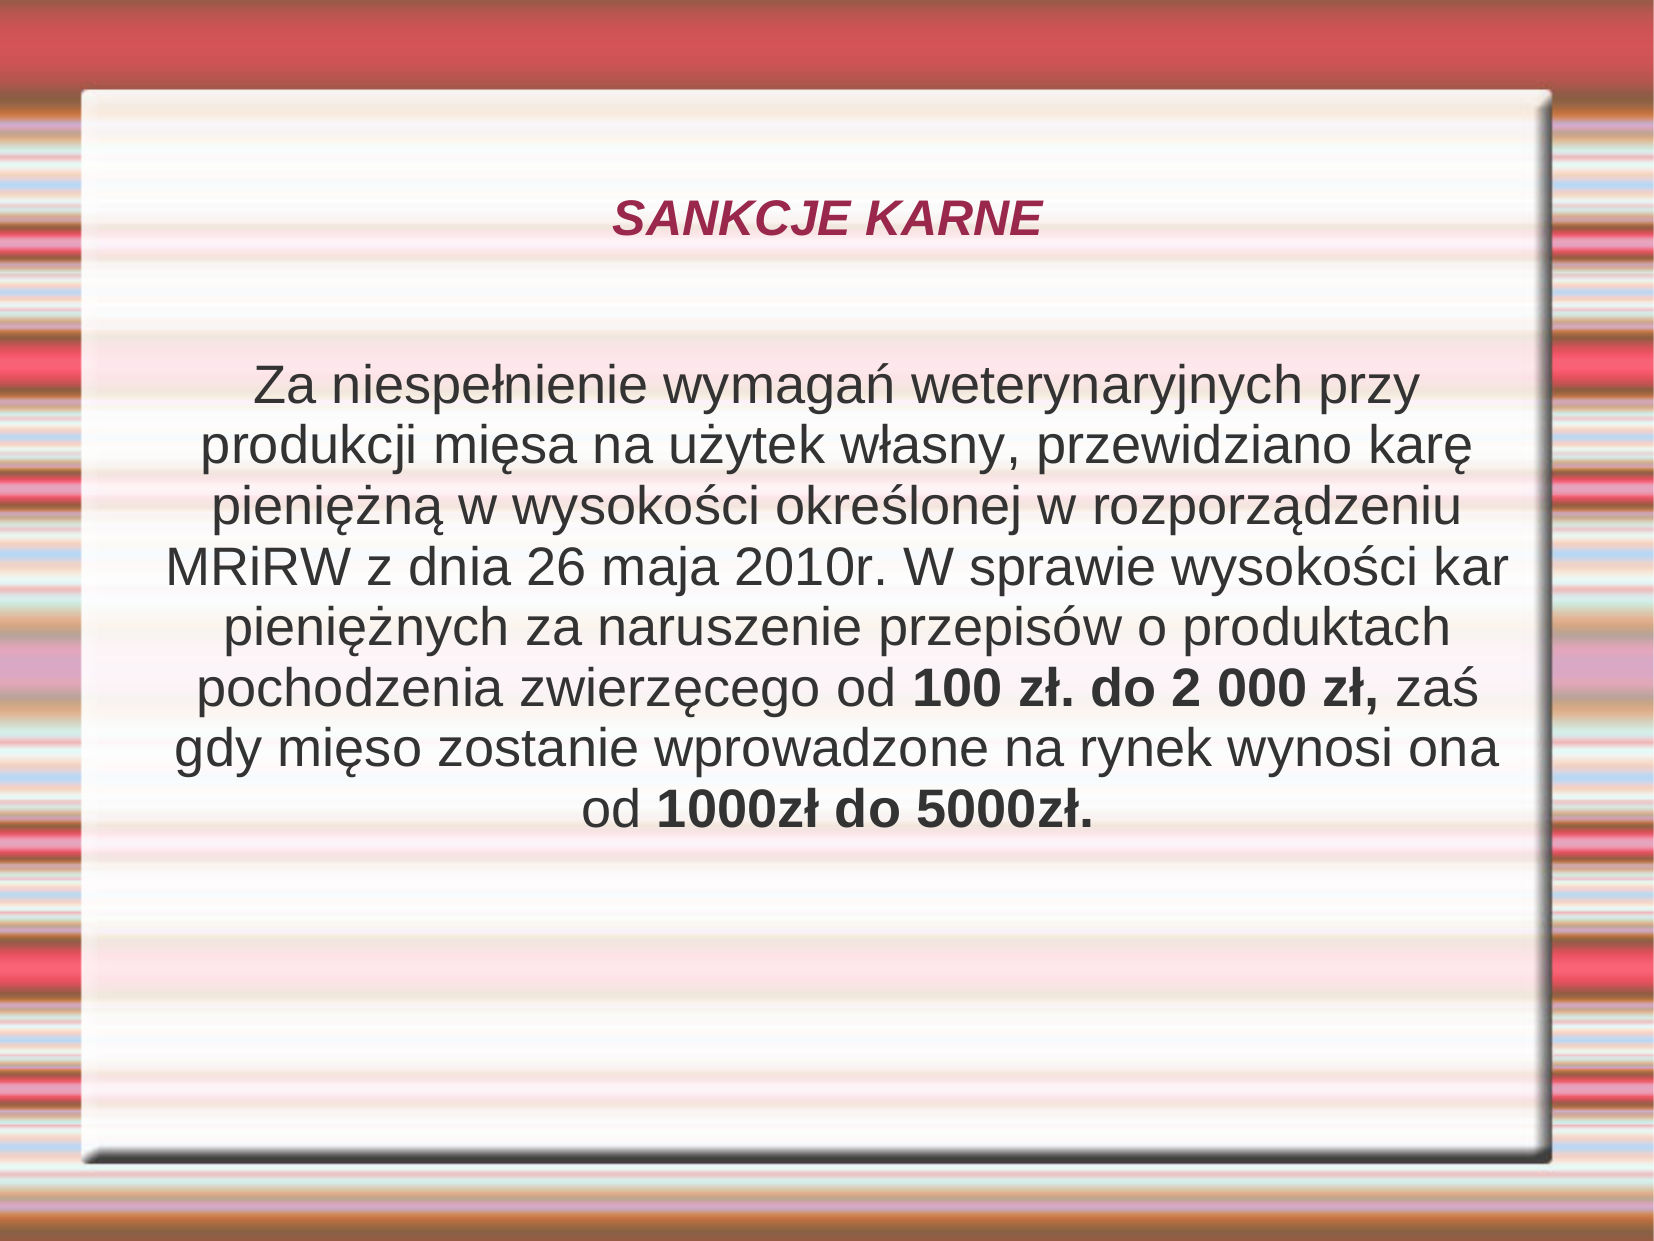

# SANKCJE KARNE
Za niespełnienie wymagań weterynaryjnych przy produkcji mięsa na użytek własny, przewidziano karę pieniężną w wysokości określonej w rozporządzeniu MRiRW z dnia 26 maja 2010r. W sprawie wysokości kar pieniężnych za naruszenie przepisów o produktach pochodzenia zwierzęcego od 100 zł. do 2 000 zł, zaś gdy mięso zostanie wprowadzone na rynek wynosi ona od 1000zł do 5000zł.